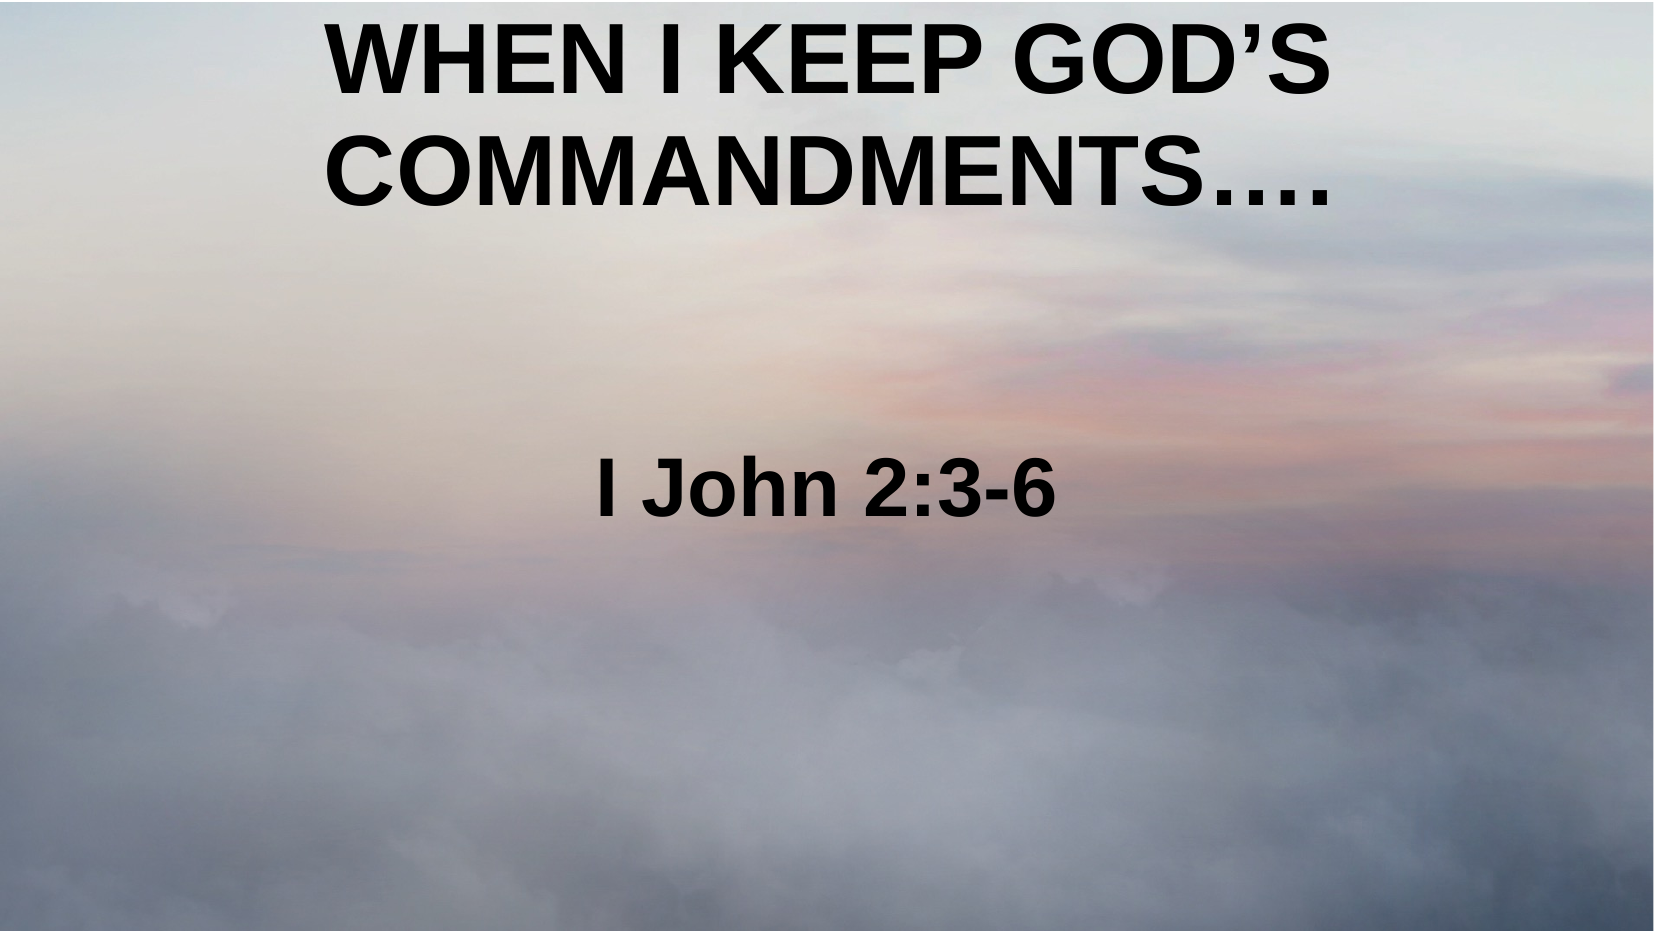

# WHEN I KEEP GOD’S COMMANDMENTS….
I John 2:3-6